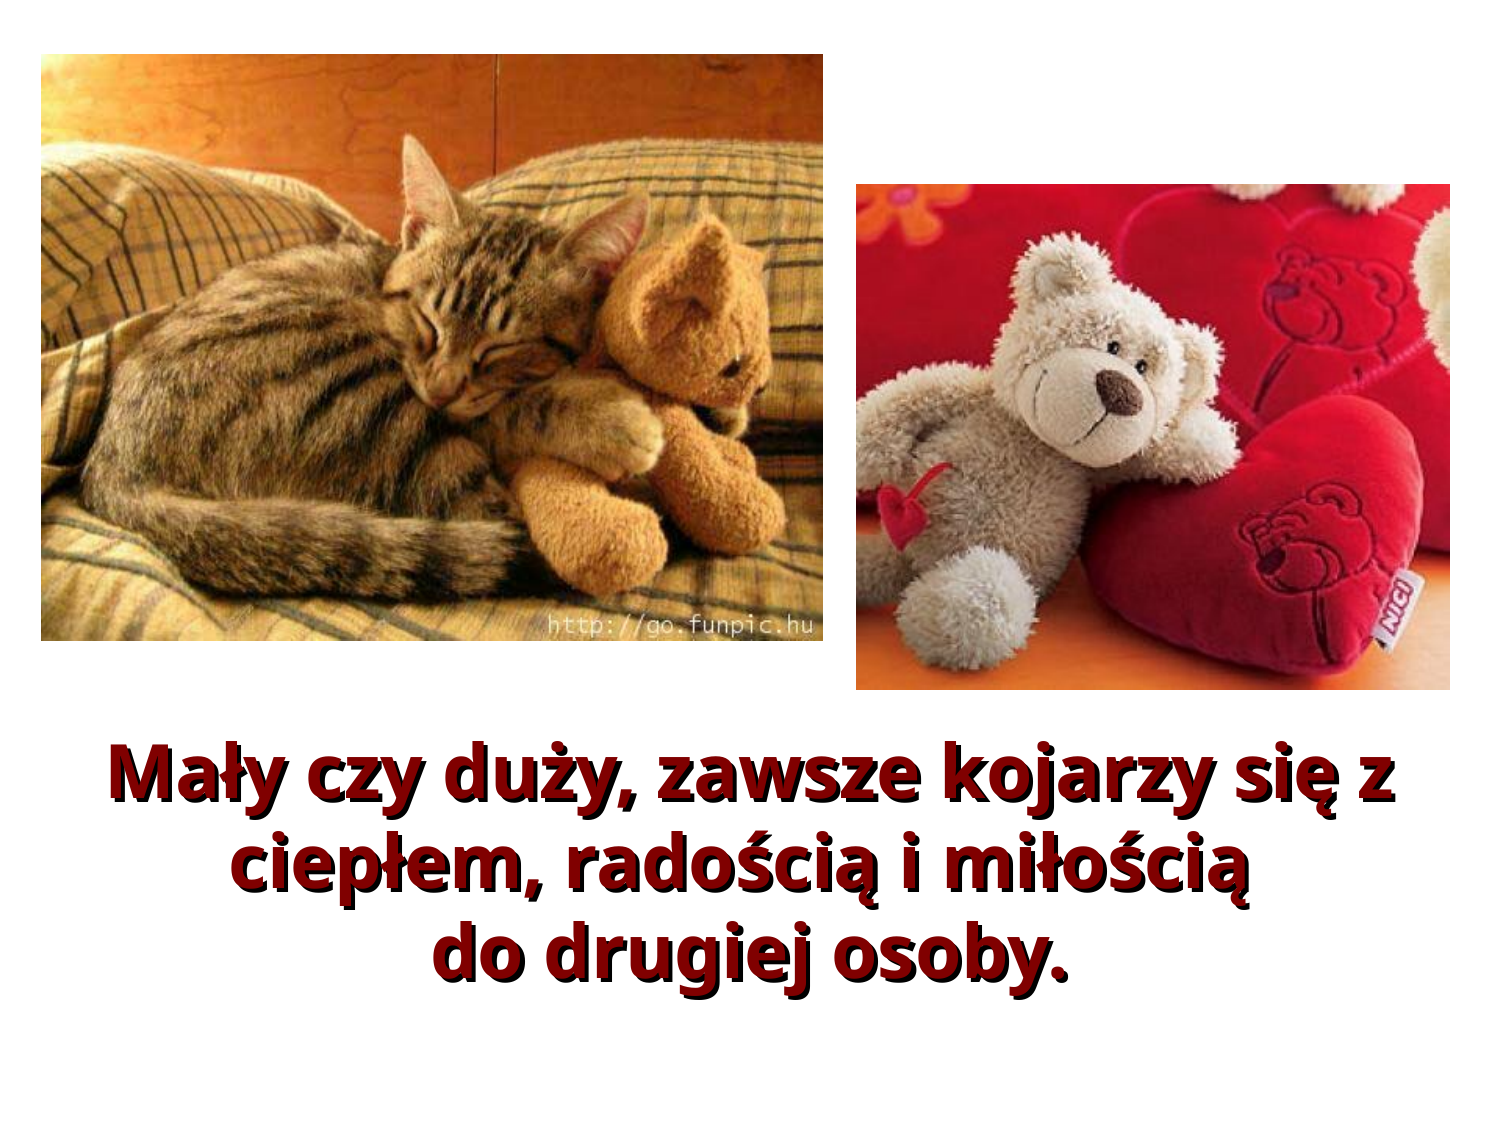

# Mały czy duży, zawsze kojarzy się z ciepłem, radością i miłością do drugiej osoby.